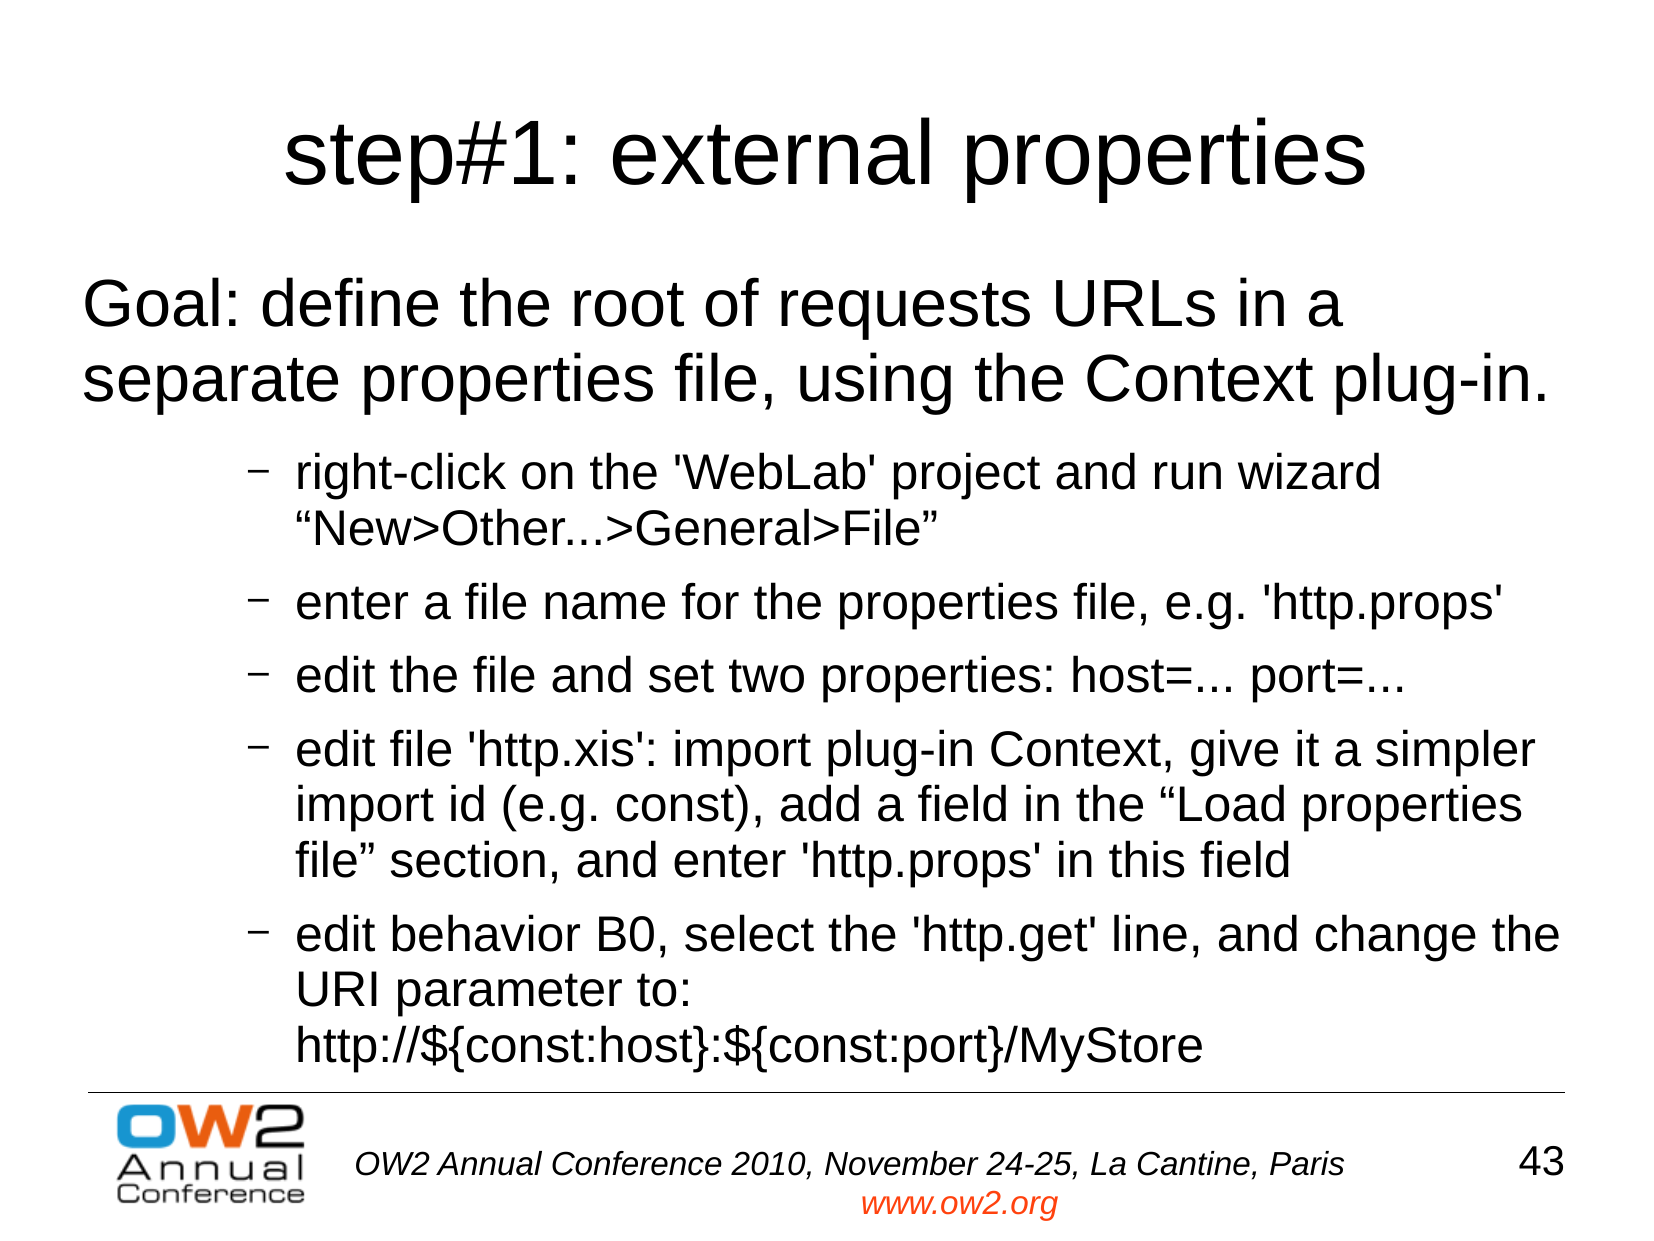

# step#1: external properties
Goal: define the root of requests URLs in a separate properties file, using the Context plug-in.
right-click on the 'WebLab' project and run wizard “New>Other...>General>File”
enter a file name for the properties file, e.g. 'http.props'
edit the file and set two properties: host=... port=...
edit file 'http.xis': import plug-in Context, give it a simpler import id (e.g. const), add a field in the “Load properties file” section, and enter 'http.props' in this field
edit behavior B0, select the 'http.get' line, and change the URI parameter to:
http://${const:host}:${const:port}/MyStore